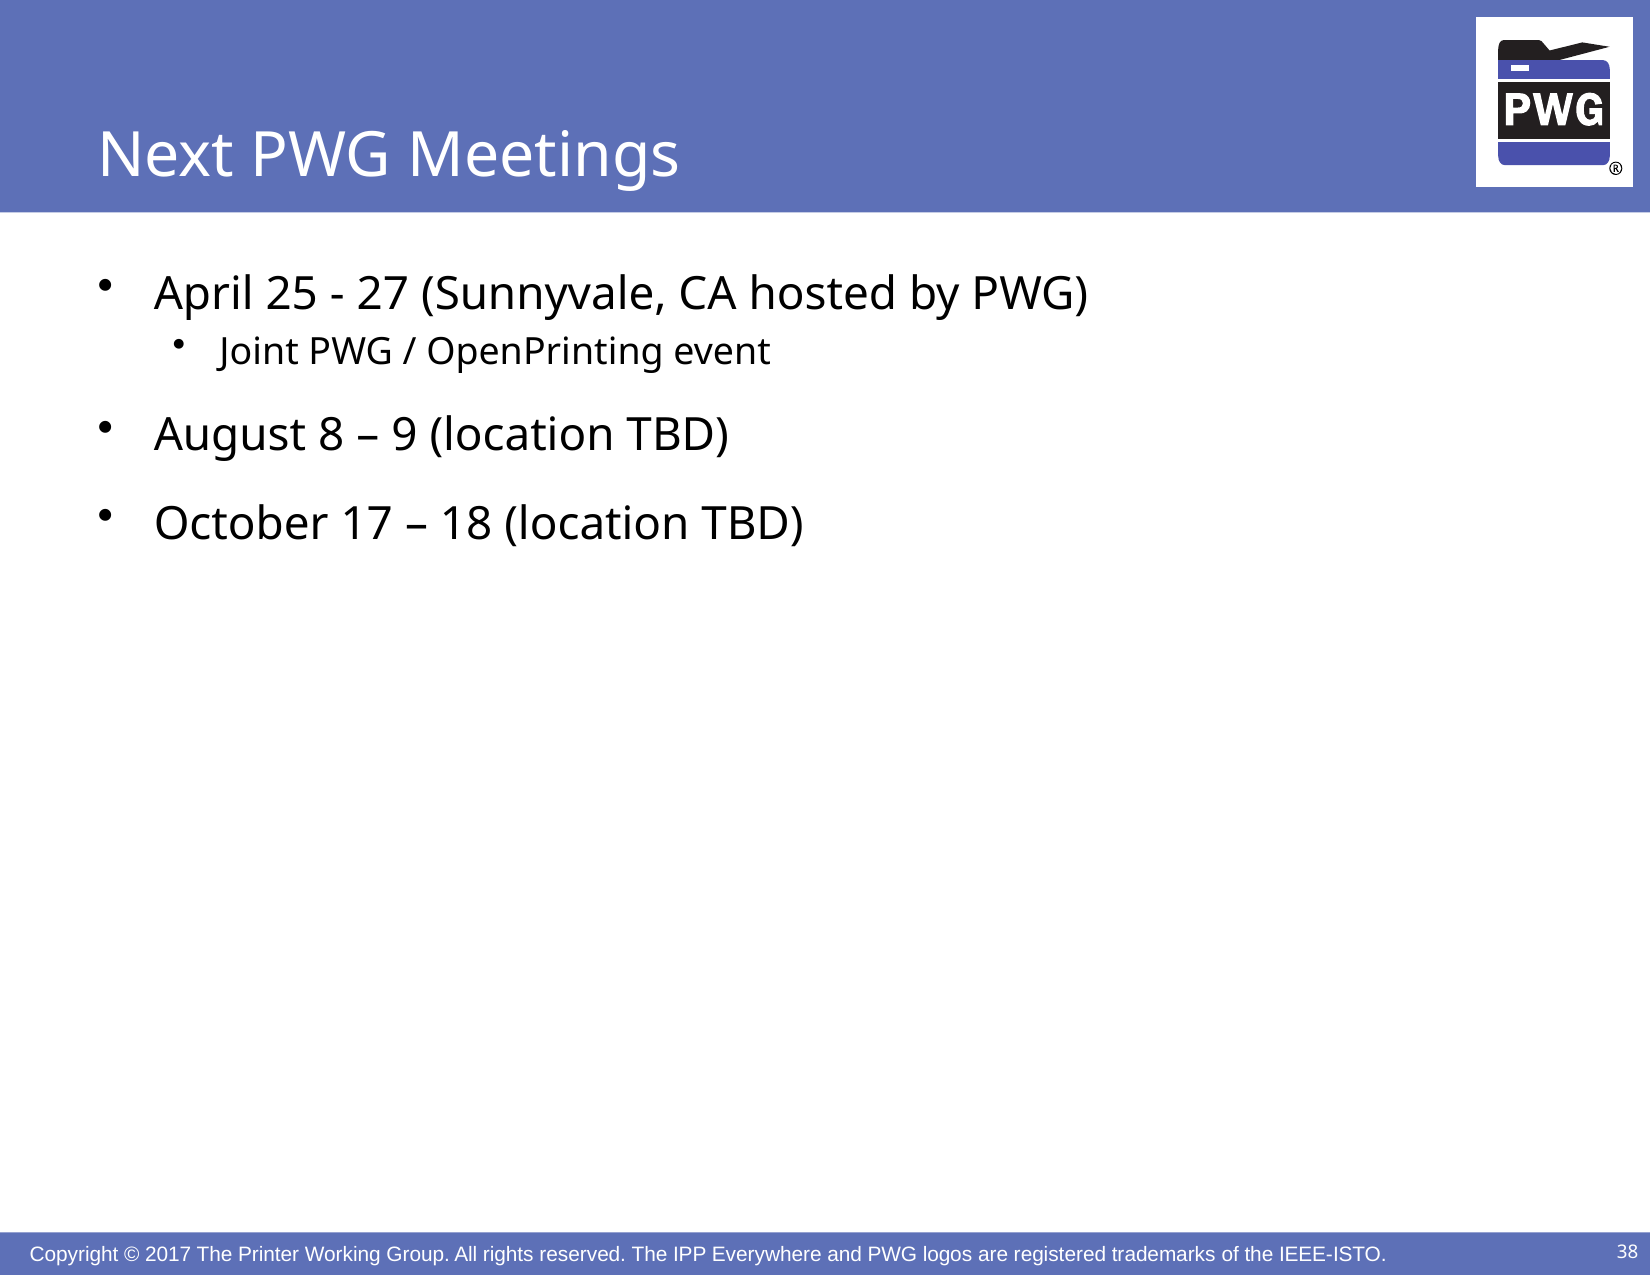

# Next PWG Meetings
April 25 - 27 (Sunnyvale, CA hosted by PWG)
Joint PWG / OpenPrinting event
August 8 – 9 (location TBD)
October 17 – 18 (location TBD)